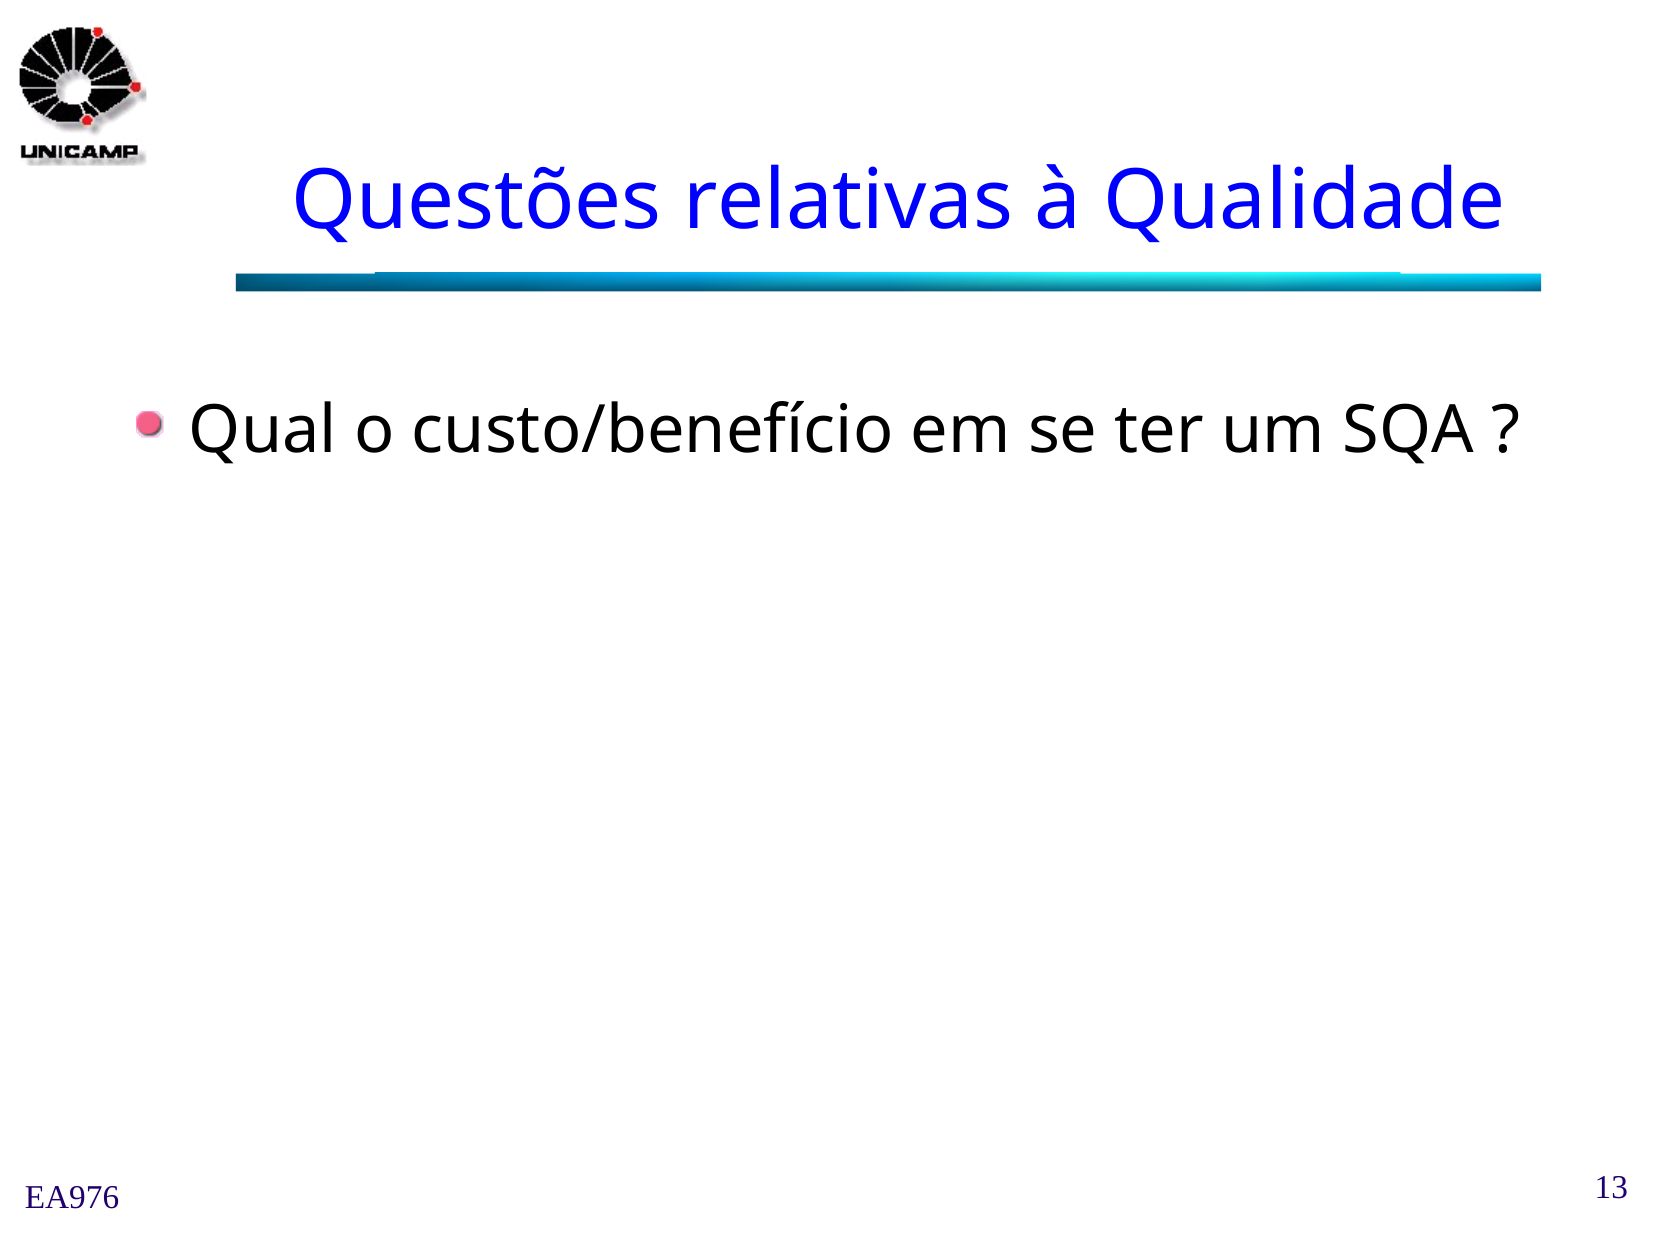

# Questões relativas à Qualidade
Qual o custo/benefício em se ter um SQA ?
13